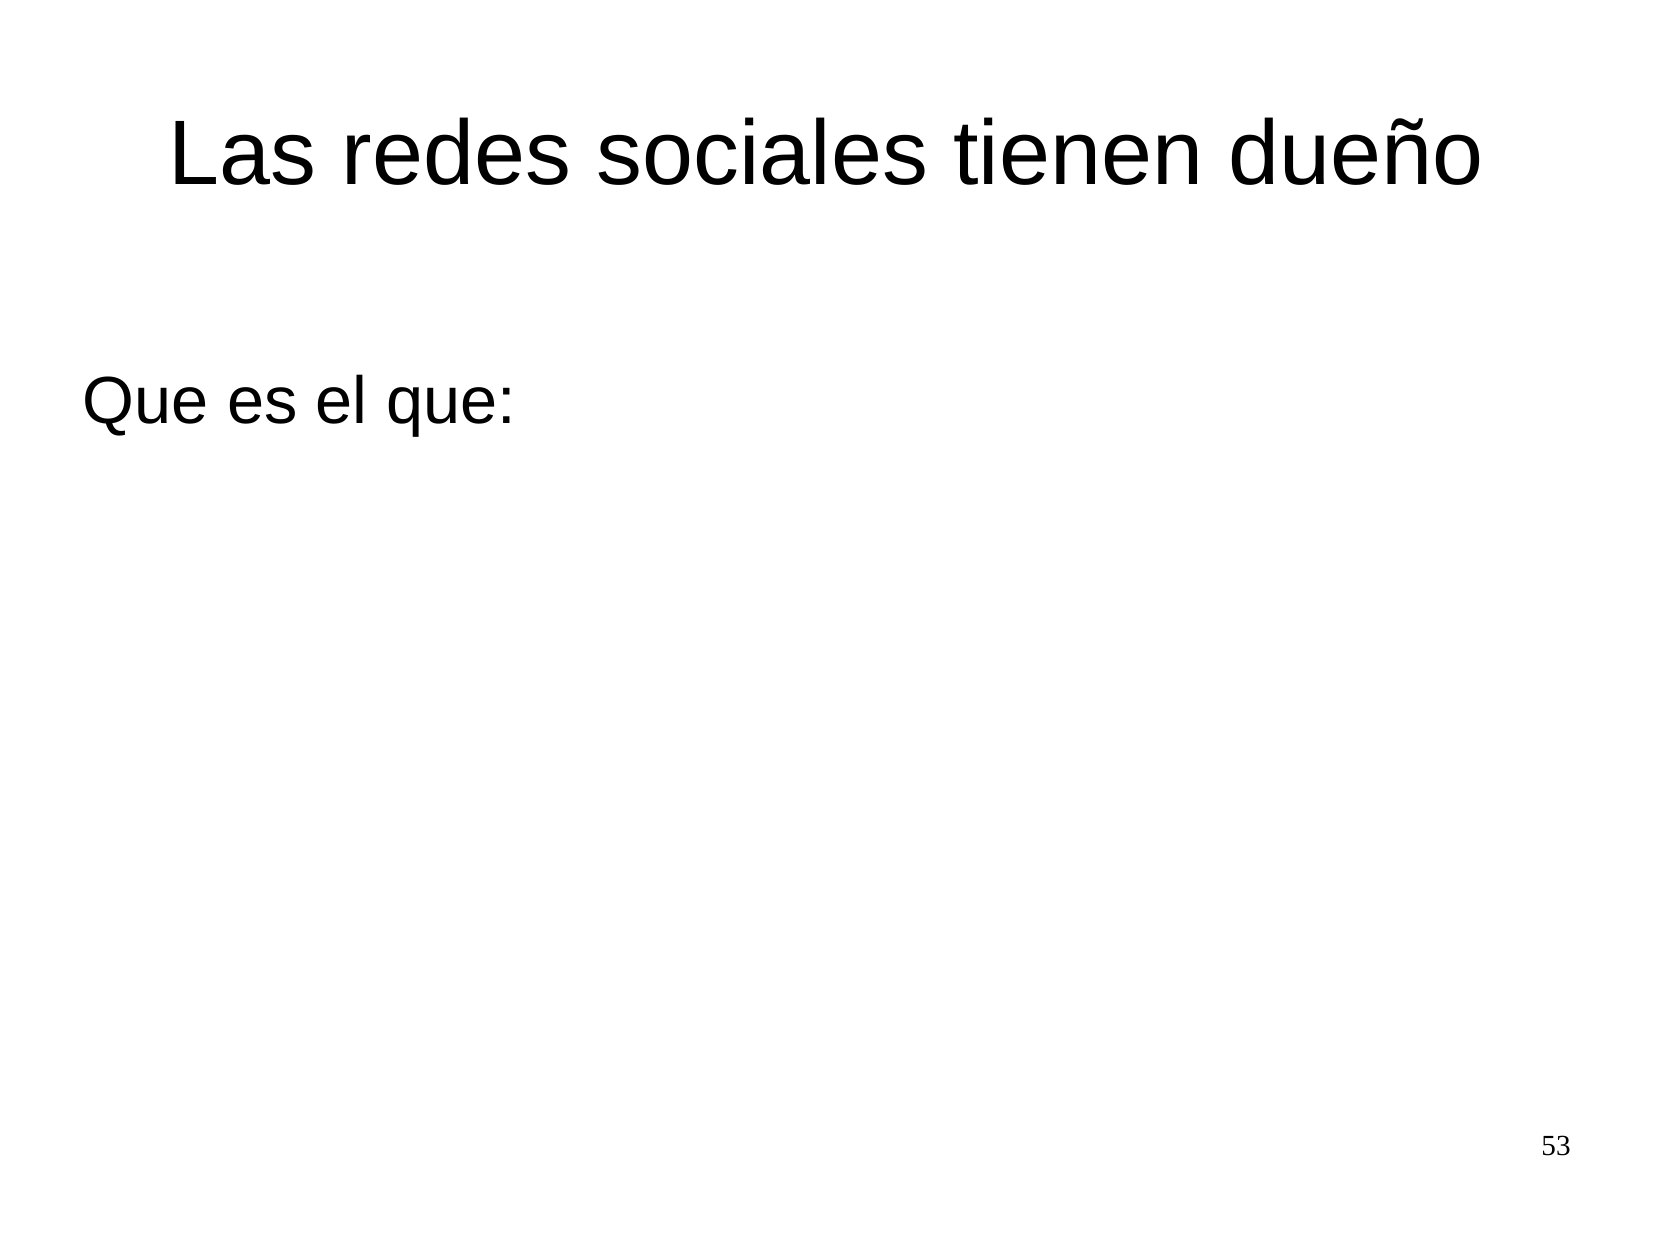

# Las redes sociales tienen dueño
Que es el que:
53